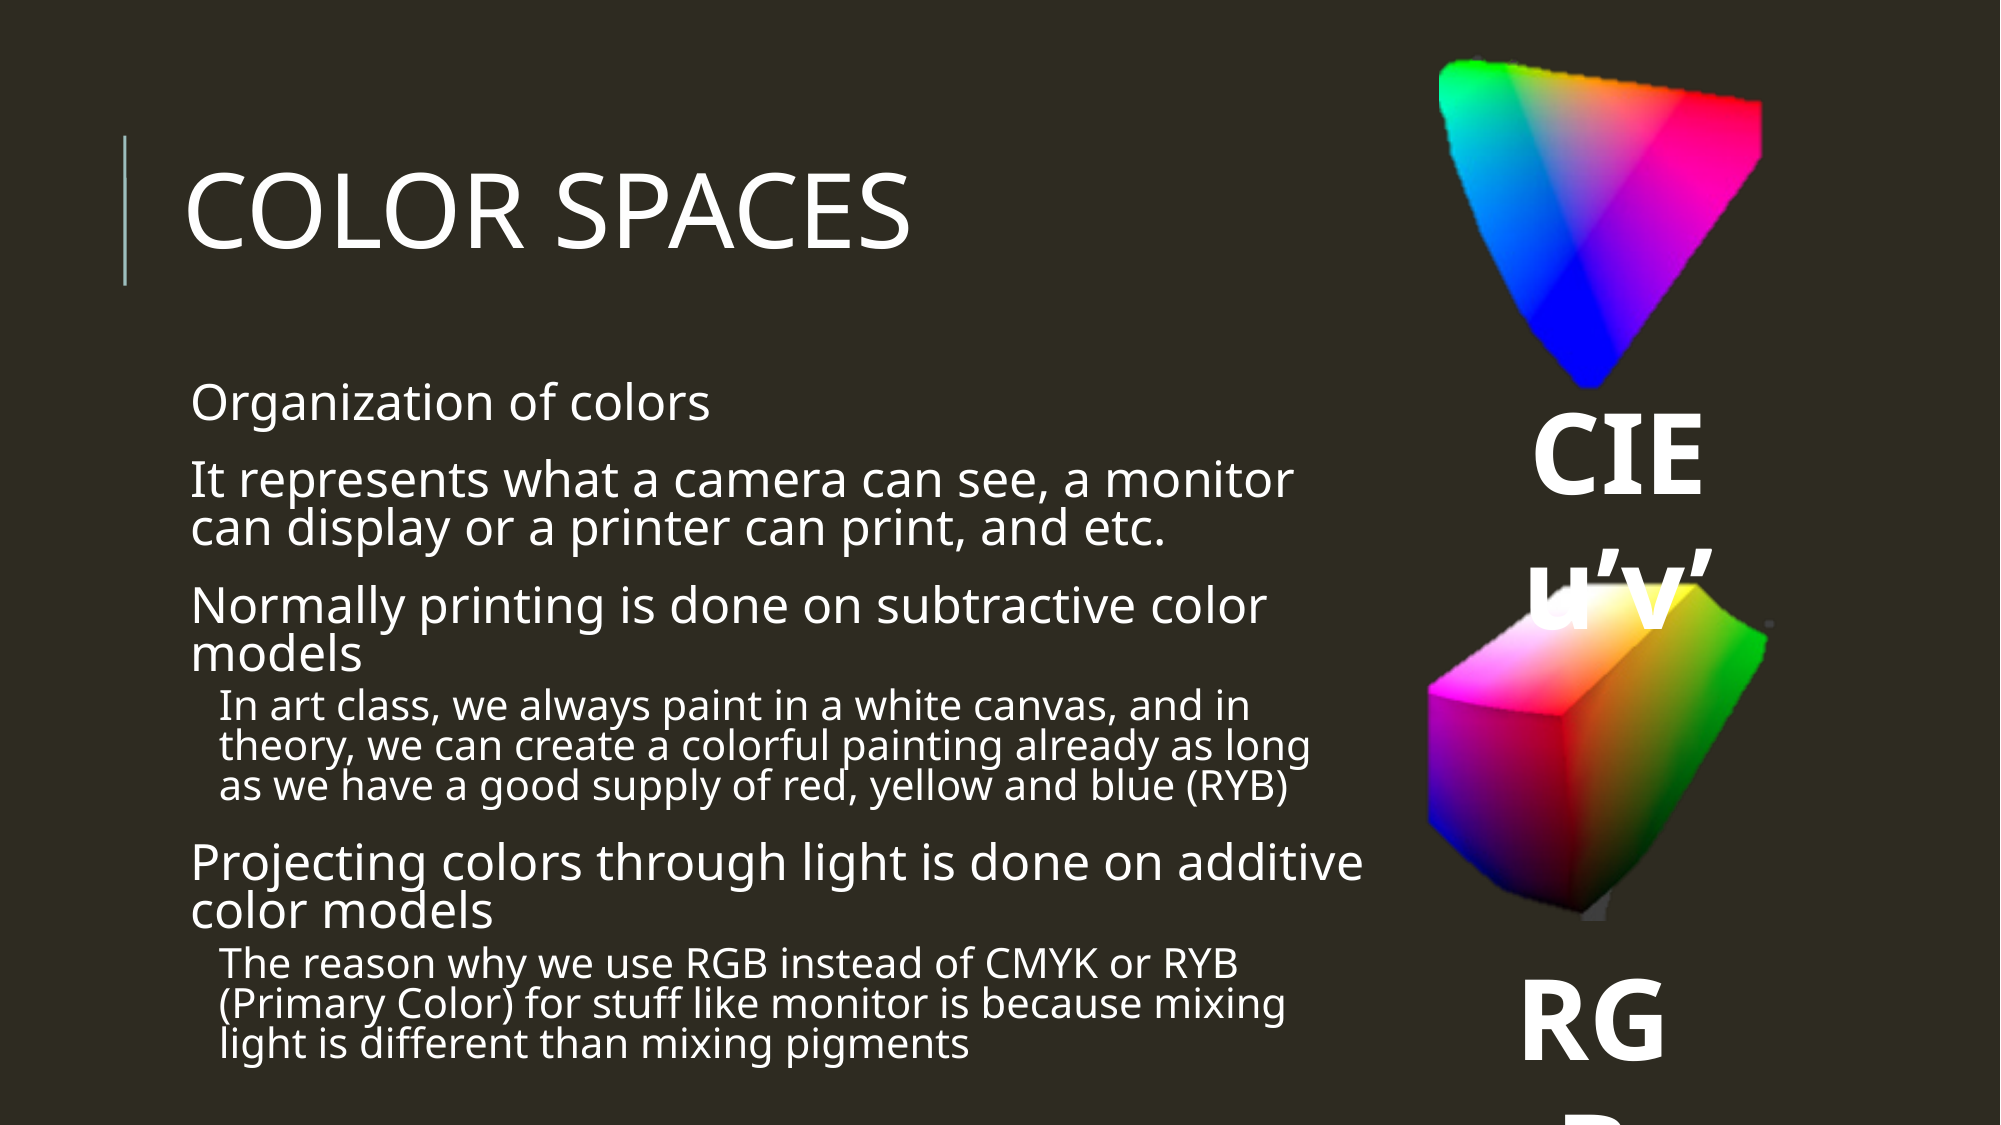

# COLOR SPACES
CIE u’v’
Organization of colors
It represents what a camera can see, a monitor can display or a printer can print, and etc.
Normally printing is done on subtractive color models
In art class, we always paint in a white canvas, and in theory, we can create a colorful painting already as long as we have a good supply of red, yellow and blue (RYB)
Projecting colors through light is done on additive color models
The reason why we use RGB instead of CMYK or RYB (Primary Color) for stuff like monitor is because mixing light is different than mixing pigments
RGB